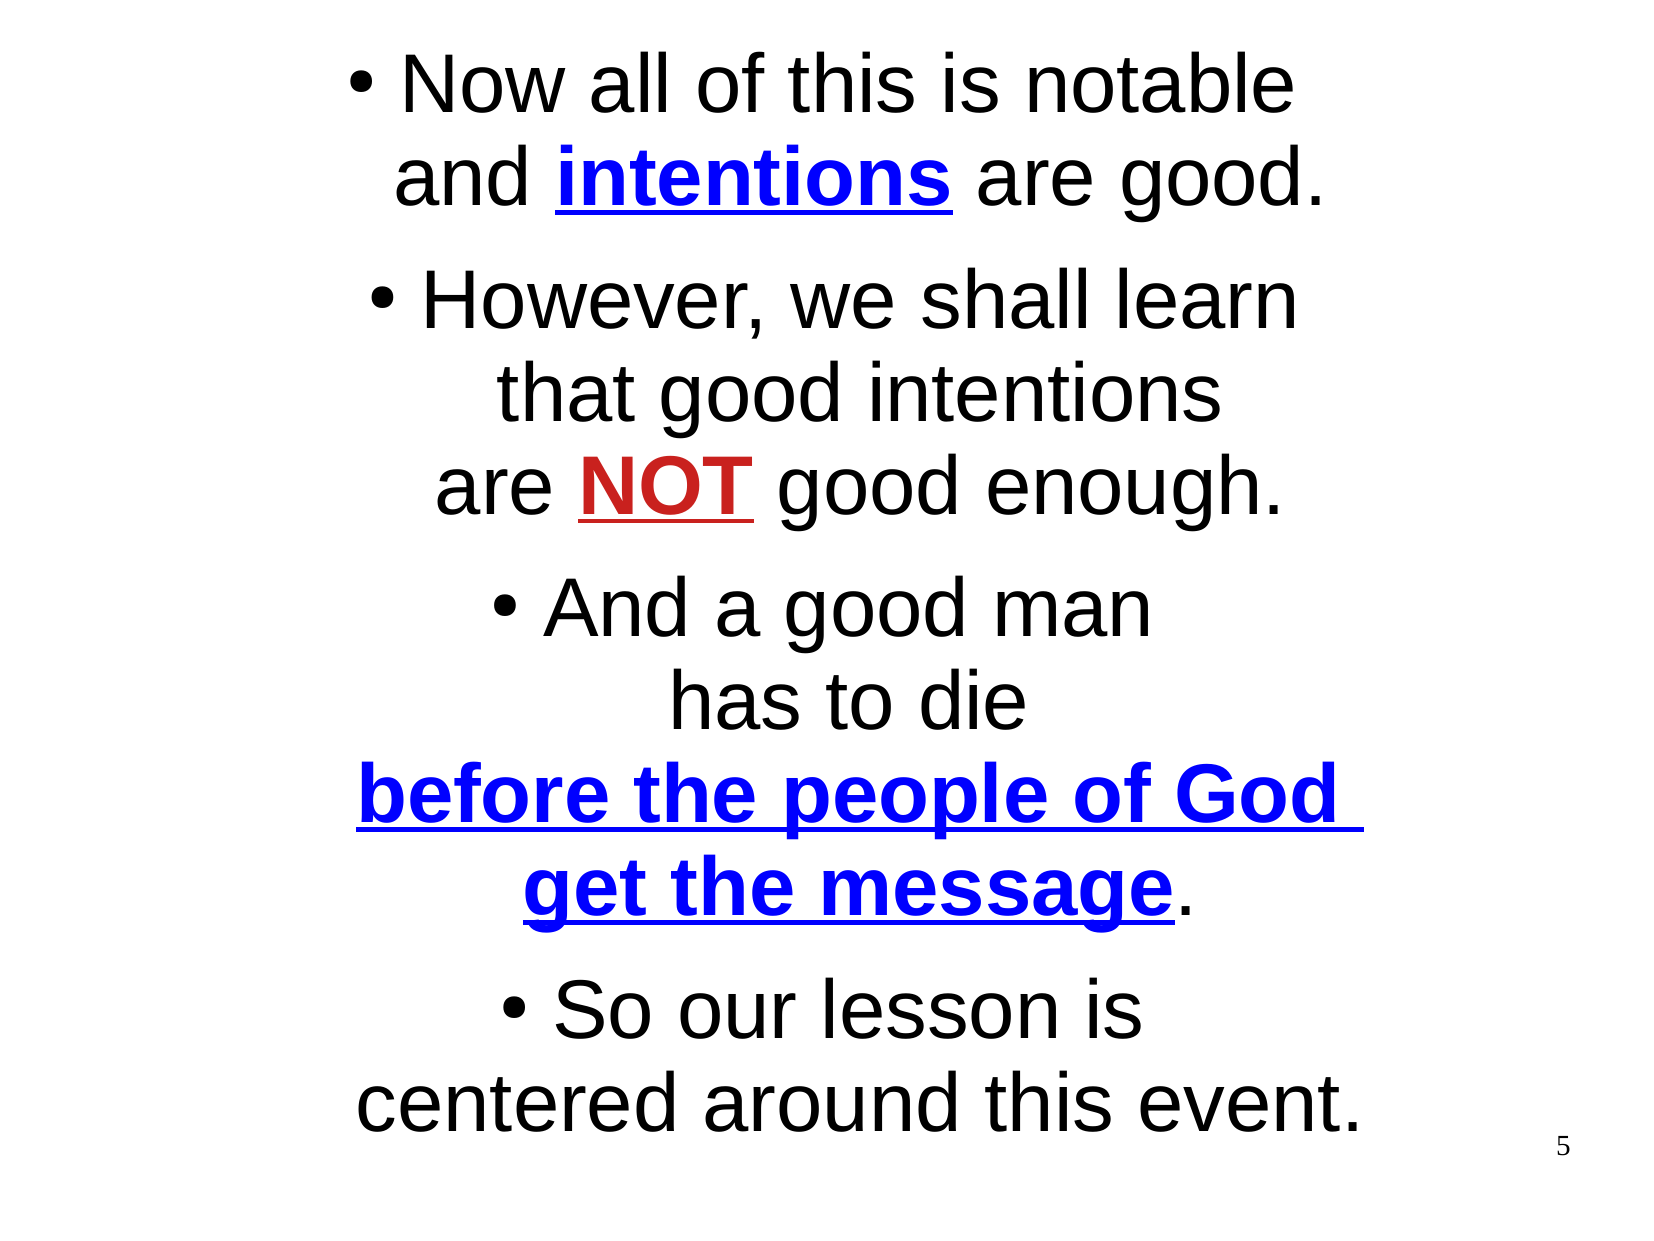

# Now all of this is notable and intentions are good.
However, we shall learn
 that good intentions
are NOT good enough.
And a good man
has to die
before the people of God
get the message.
So our lesson is
centered around this event.
5